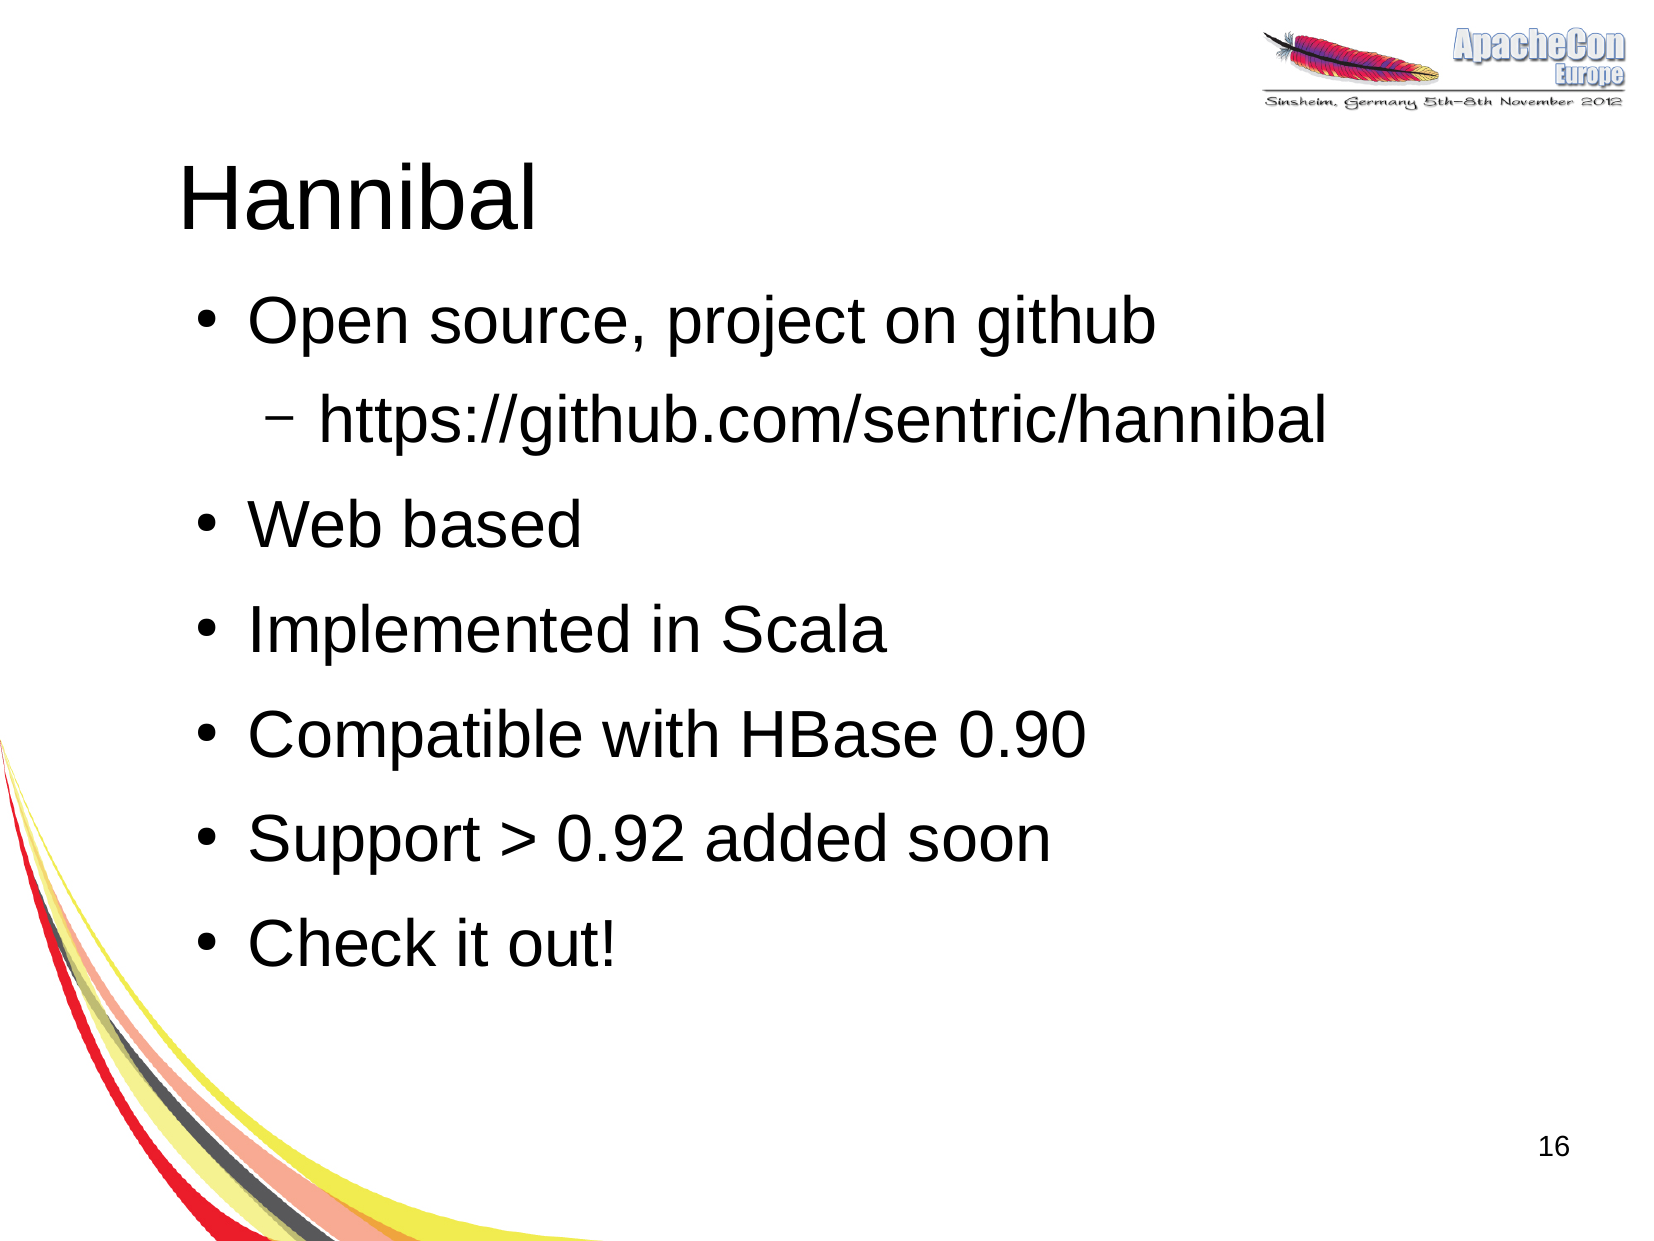

# Hannibal
Open source, project on github
https://github.com/sentric/hannibal
Web based
Implemented in Scala
Compatible with HBase 0.90
Support > 0.92 added soon
Check it out!
16